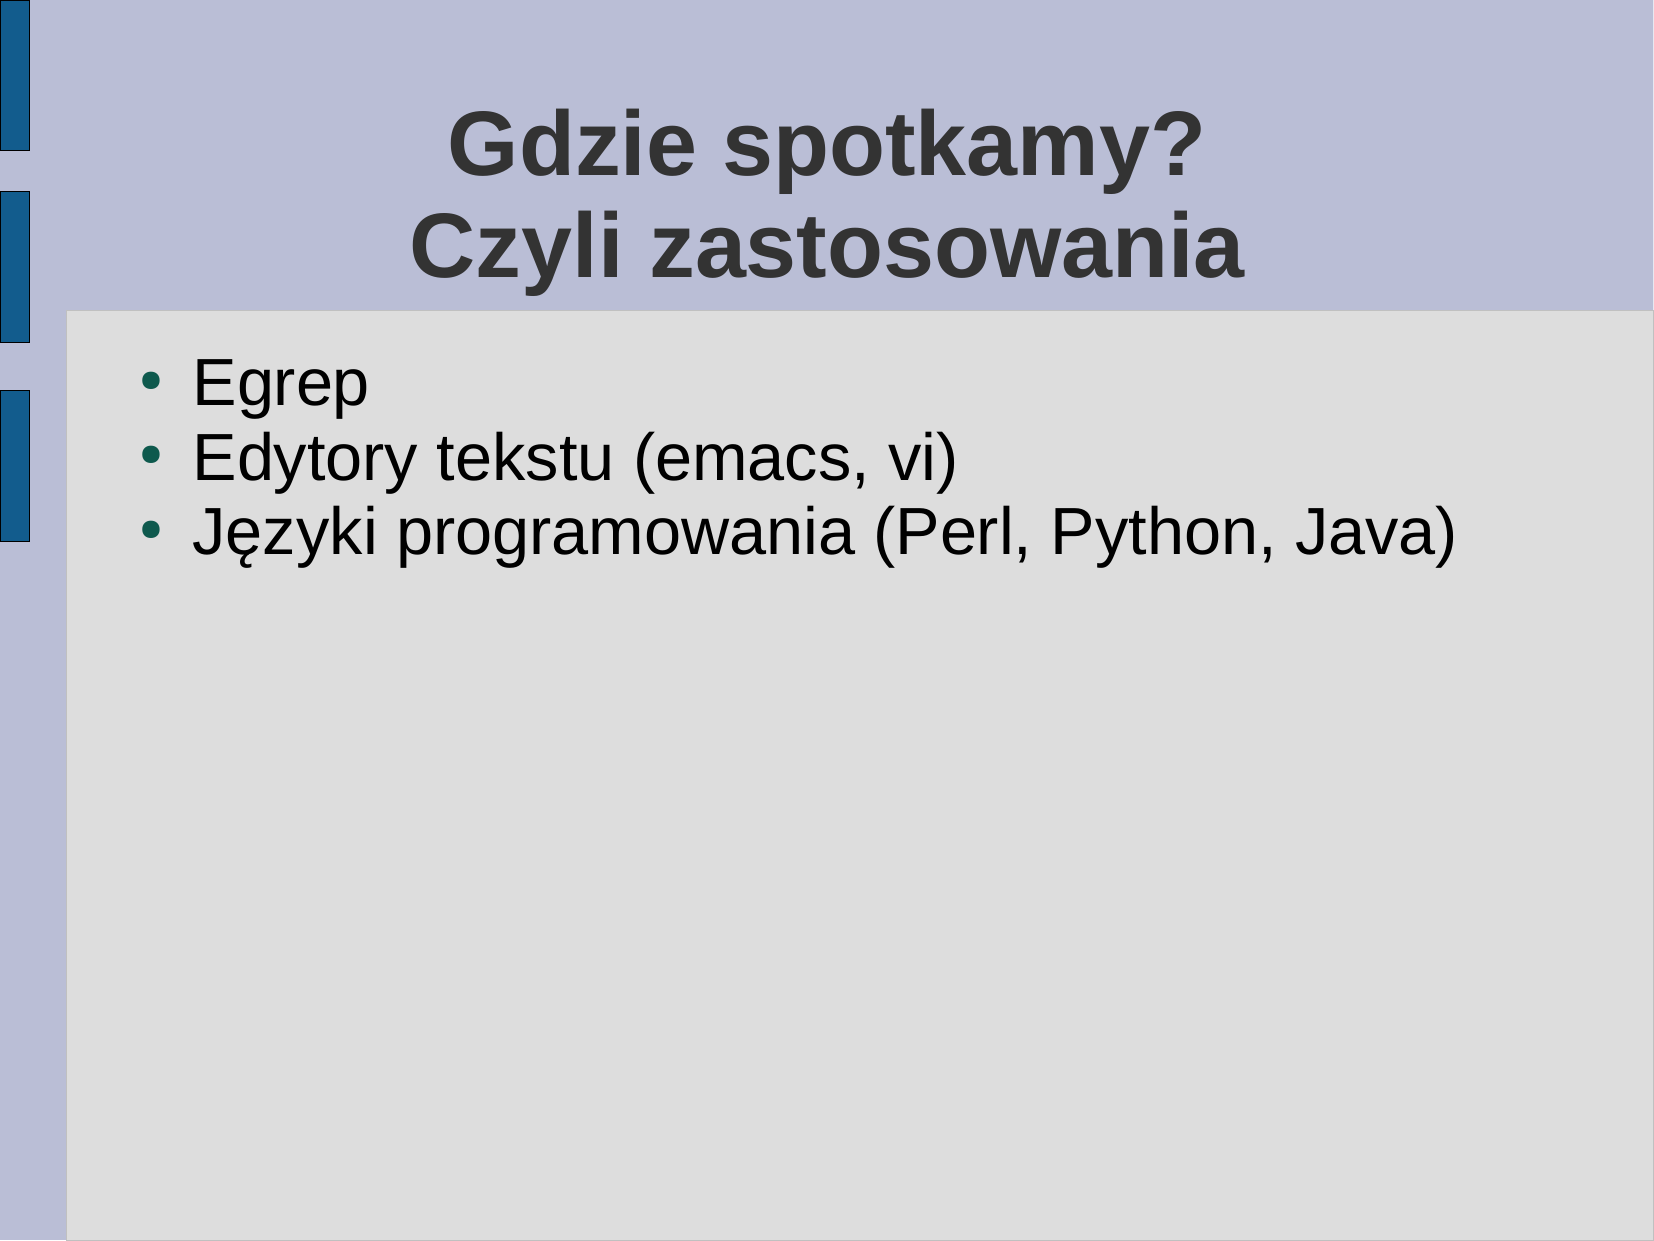

# Gdzie spotkamy? Czyli zastosowania
Egrep
Edytory tekstu (emacs, vi)
Języki programowania (Perl, Python, Java)